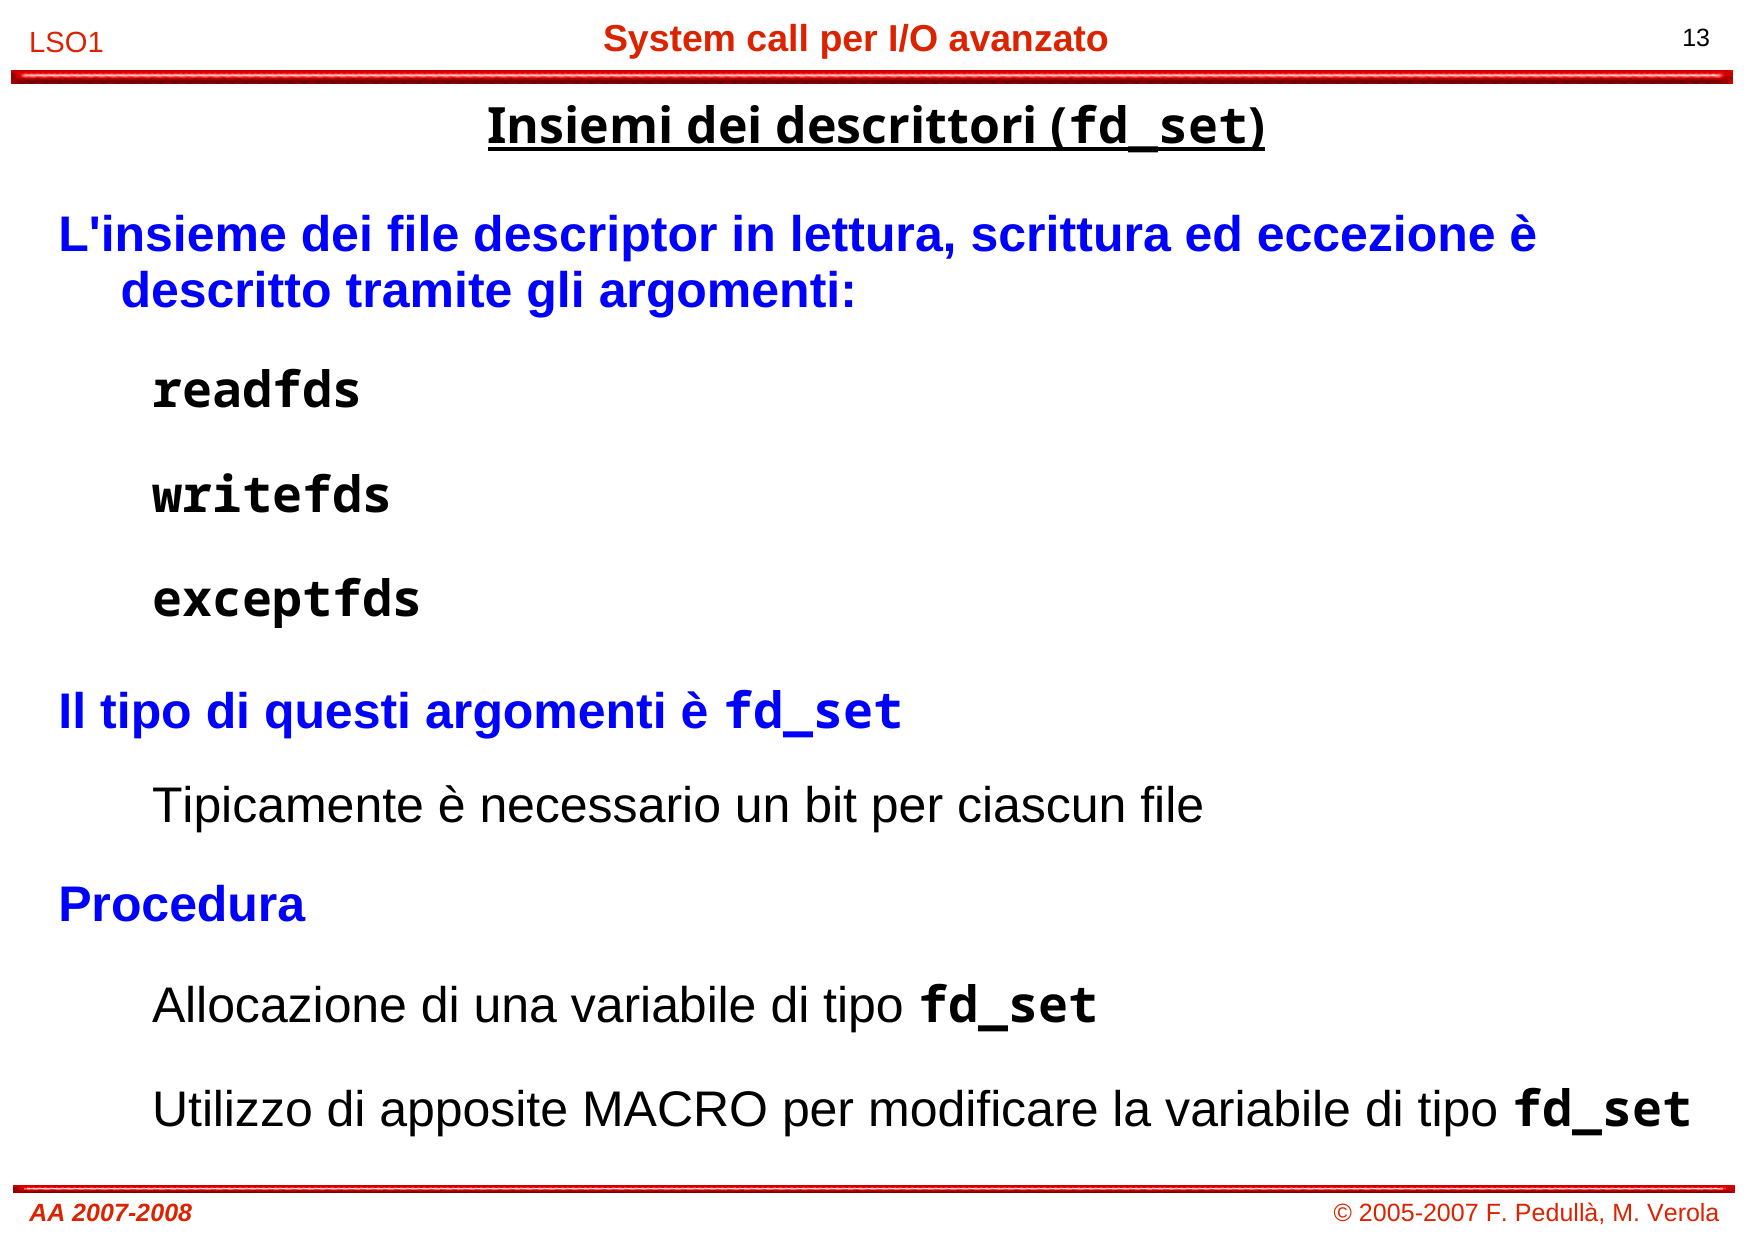

# Insiemi dei descrittori (fd_set)
L'insieme dei file descriptor in lettura, scrittura ed eccezione è descritto tramite gli argomenti:
readfds
writefds
exceptfds
Il tipo di questi argomenti è fd_set
Tipicamente è necessario un bit per ciascun file
Procedura
Allocazione di una variabile di tipo fd_set
Utilizzo di apposite MACRO per modificare la variabile di tipo fd_set